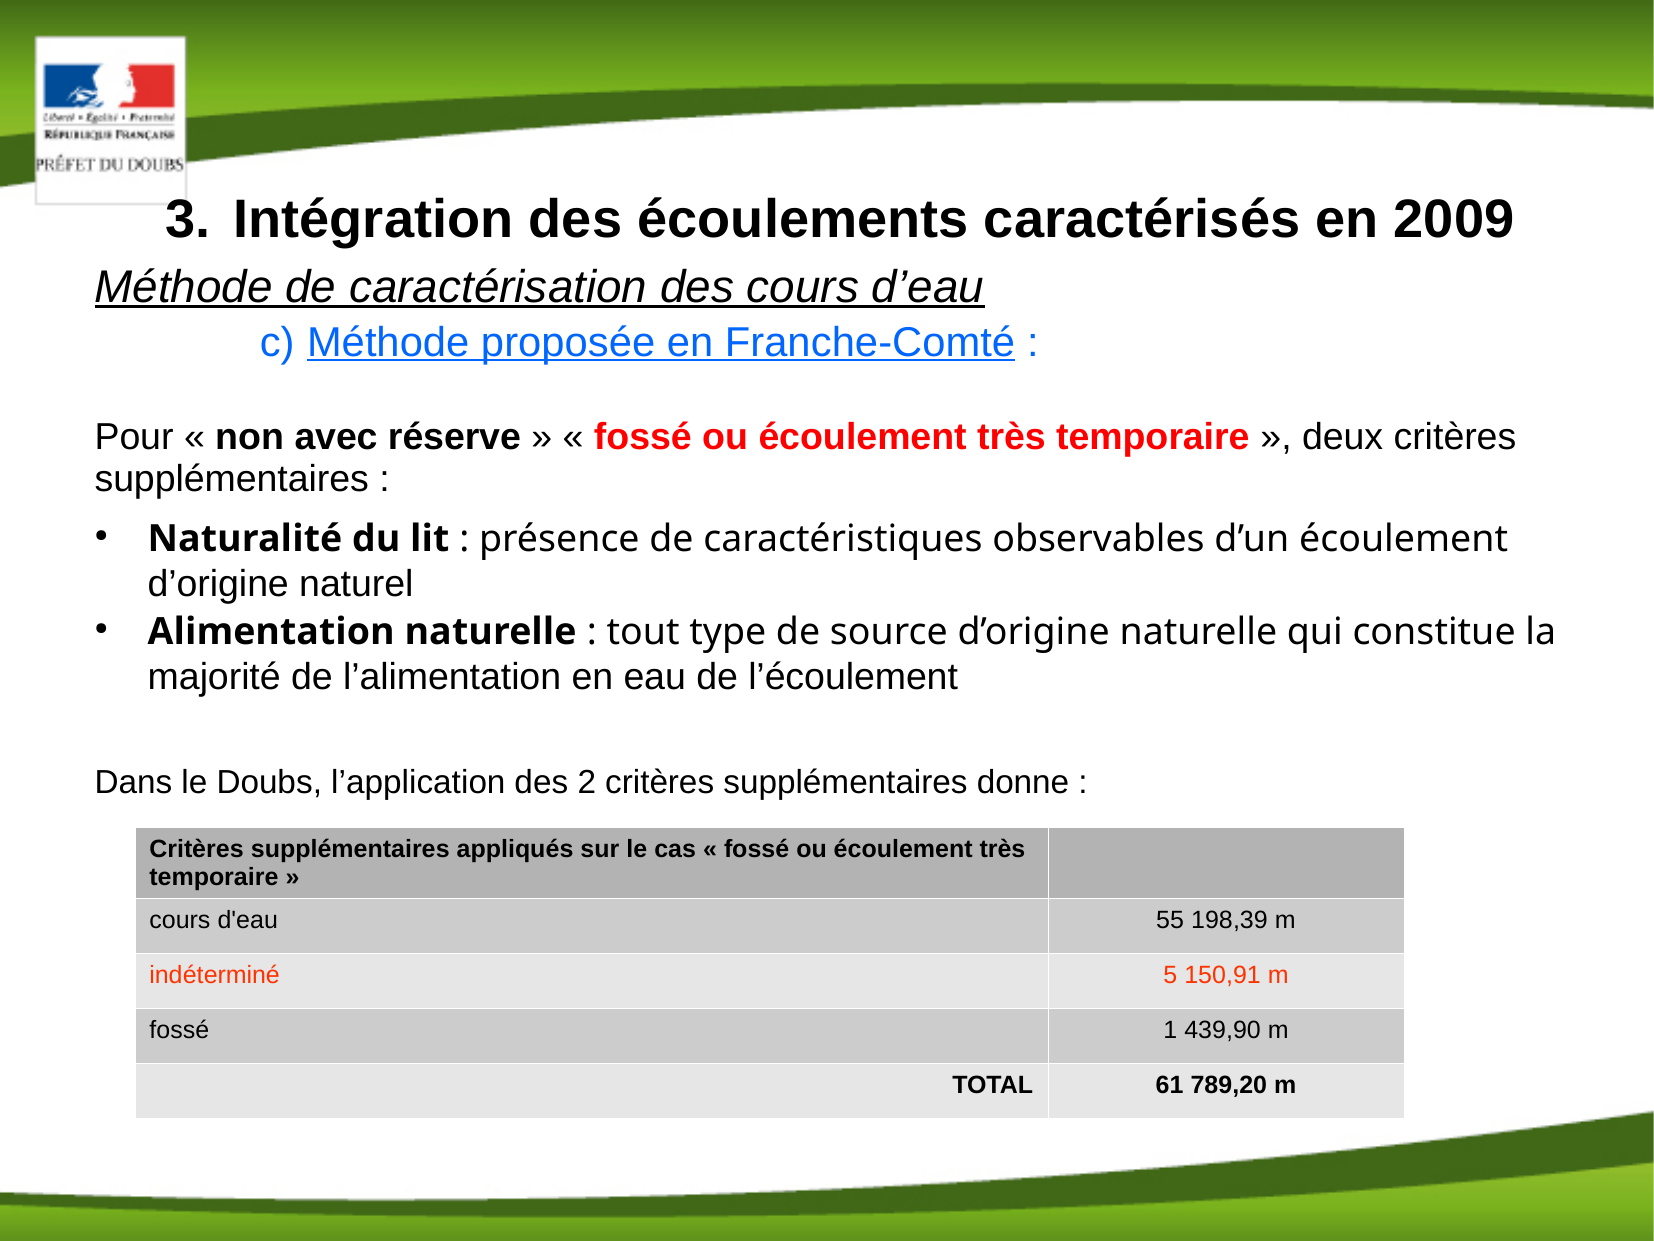

#
 Intégration des écoulements caractérisés en 2009
Méthode de caractérisation des cours d’eau
Méthode proposée en Franche-Comté :
Pour « non avec réserve » « fossé ou écoulement très temporaire », deux critères supplémentaires :
Naturalité du lit : présence de caractéristiques observables d’un écoulement d’origine naturel
Alimentation naturelle : tout type de source d’origine naturelle qui constitue la majorité de l’alimentation en eau de l’écoulement
Dans le Doubs, l’application des 2 critères supplémentaires donne :
| Critères supplémentaires appliqués sur le cas « fossé ou écoulement très temporaire » | |
| --- | --- |
| cours d'eau | 55 198,39 m |
| indéterminé | 5 150,91 m |
| fossé | 1 439,90 m |
| TOTAL | 61 789,20 m |